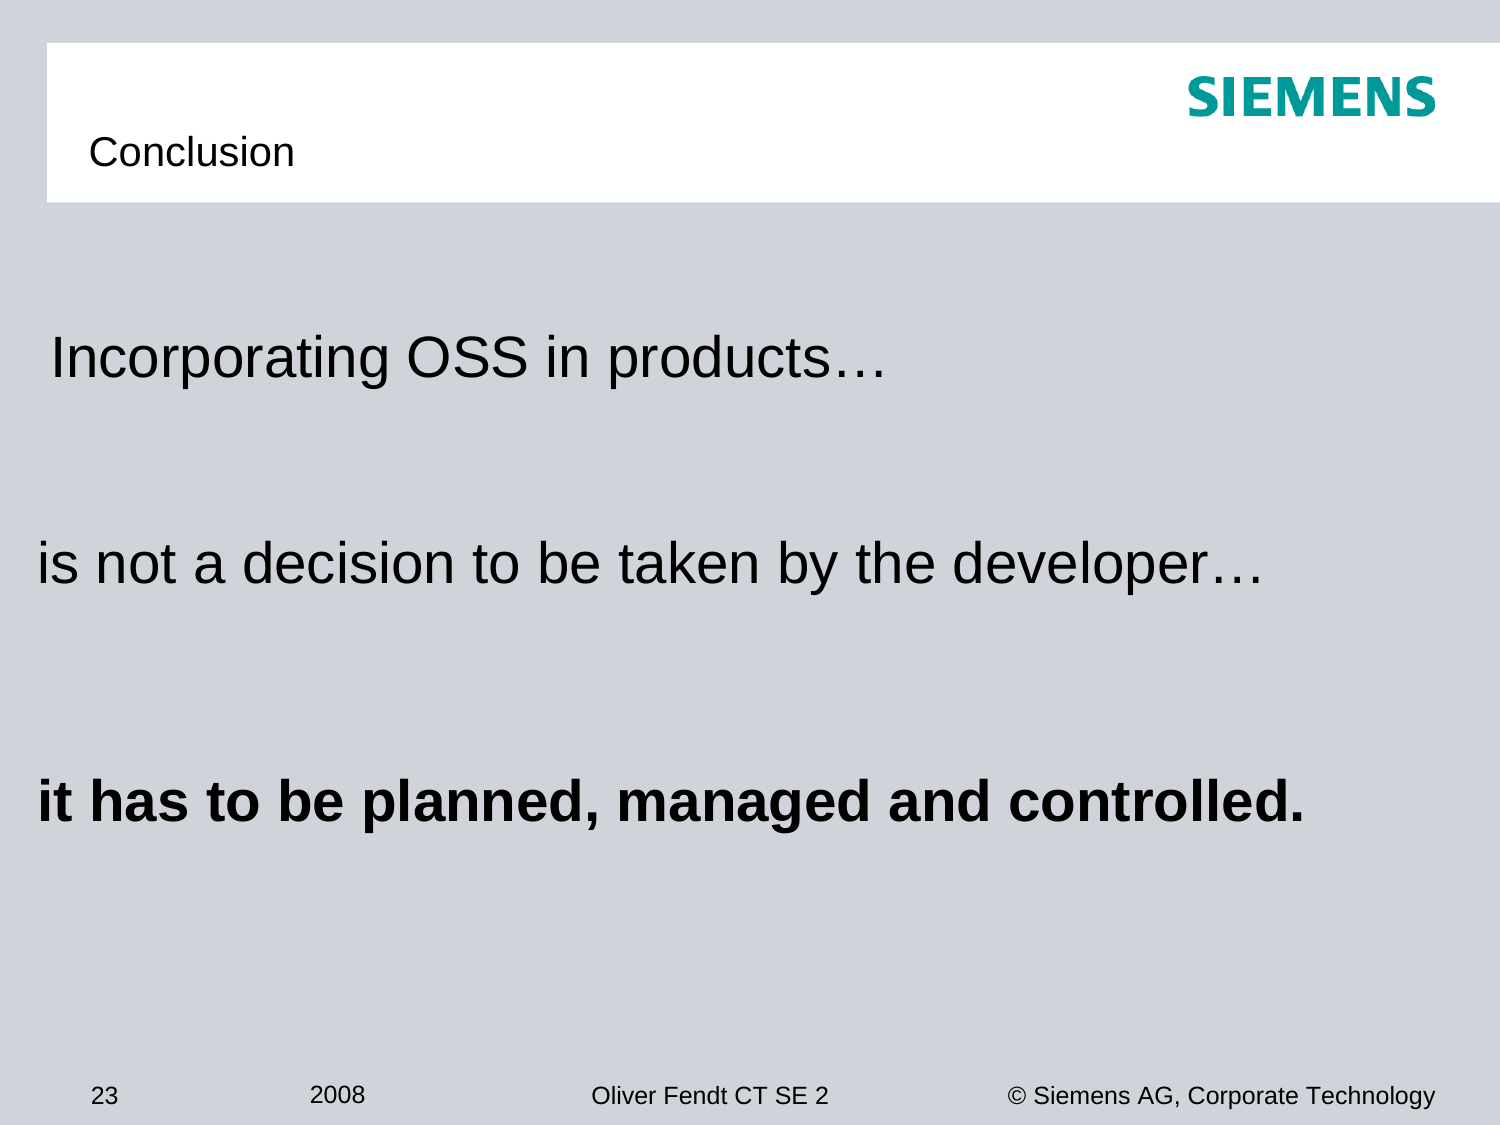

# Conclusion
Incorporating OSS in products…
is not a decision to be taken by the developer…
it has to be planned, managed and controlled.